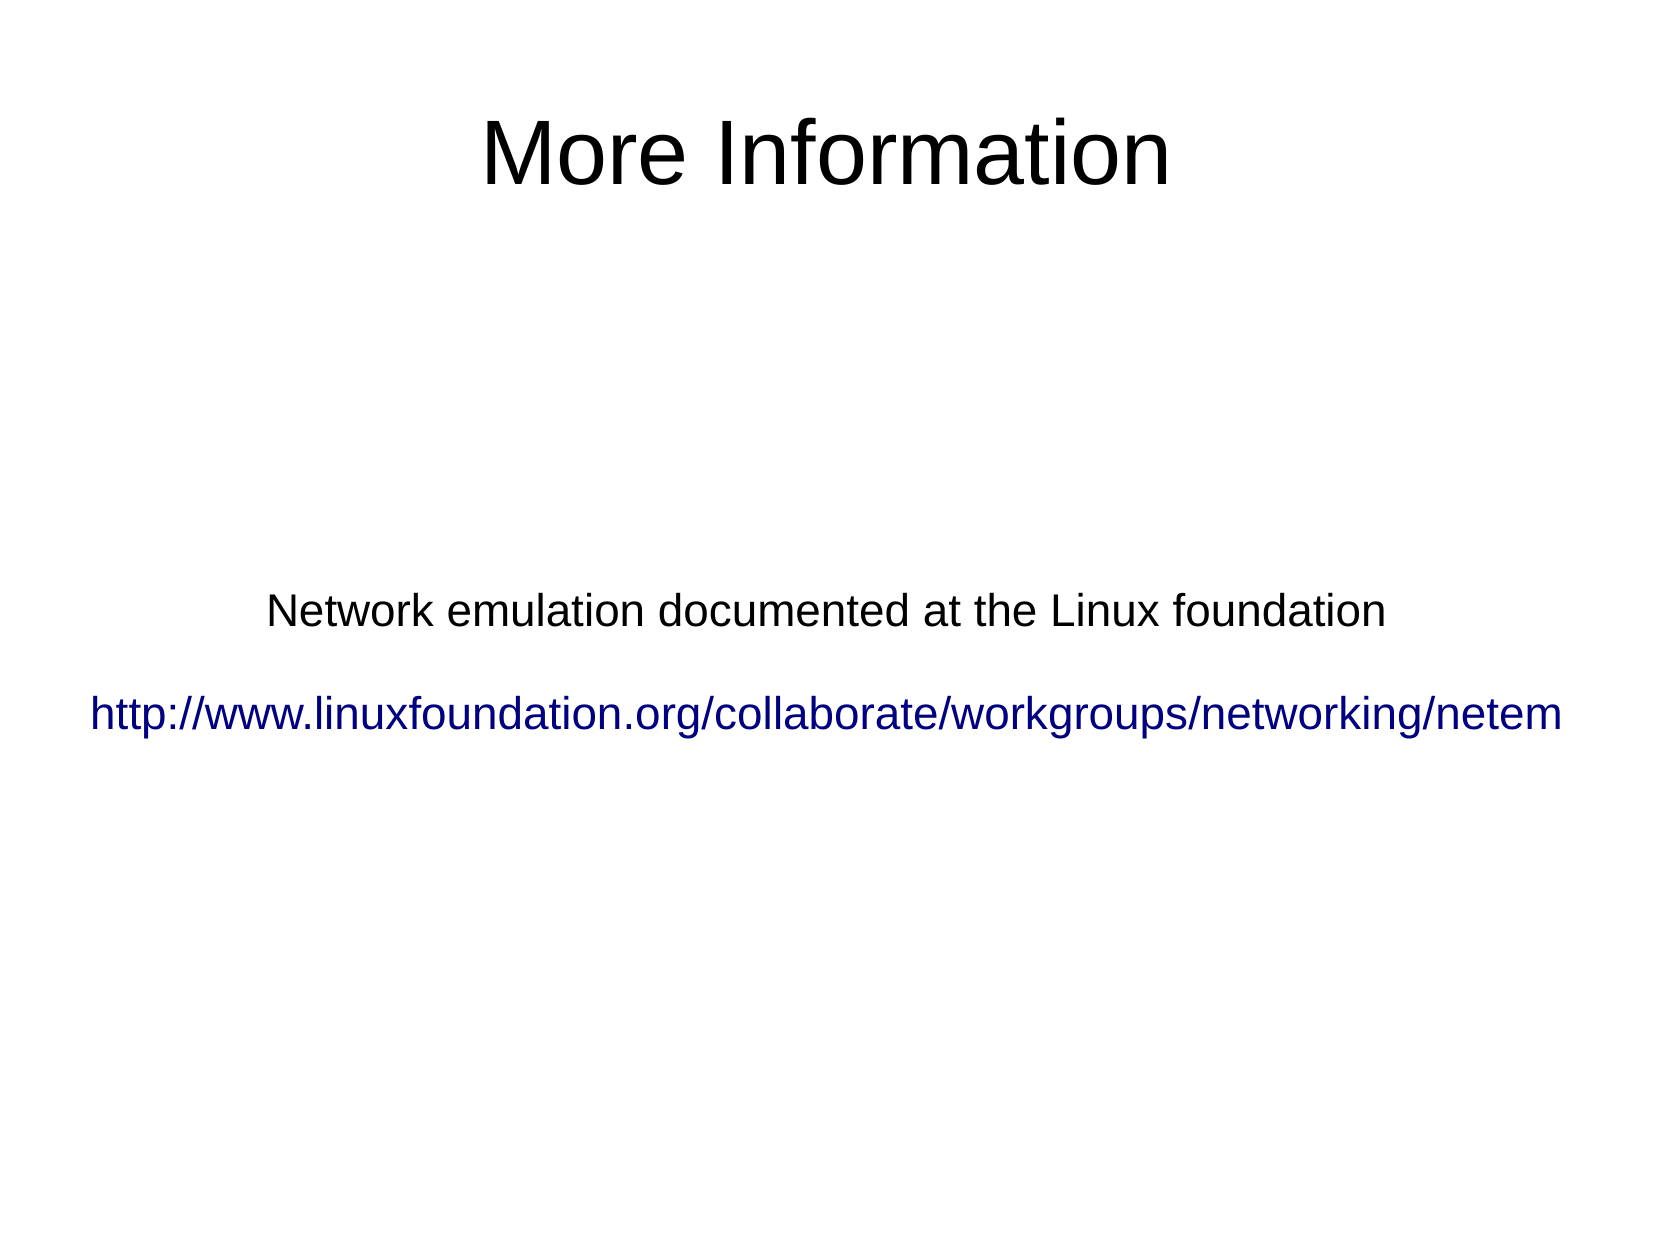

# More Information
Network emulation documented at the Linux foundation
http://www.linuxfoundation.org/collaborate/workgroups/networking/netem